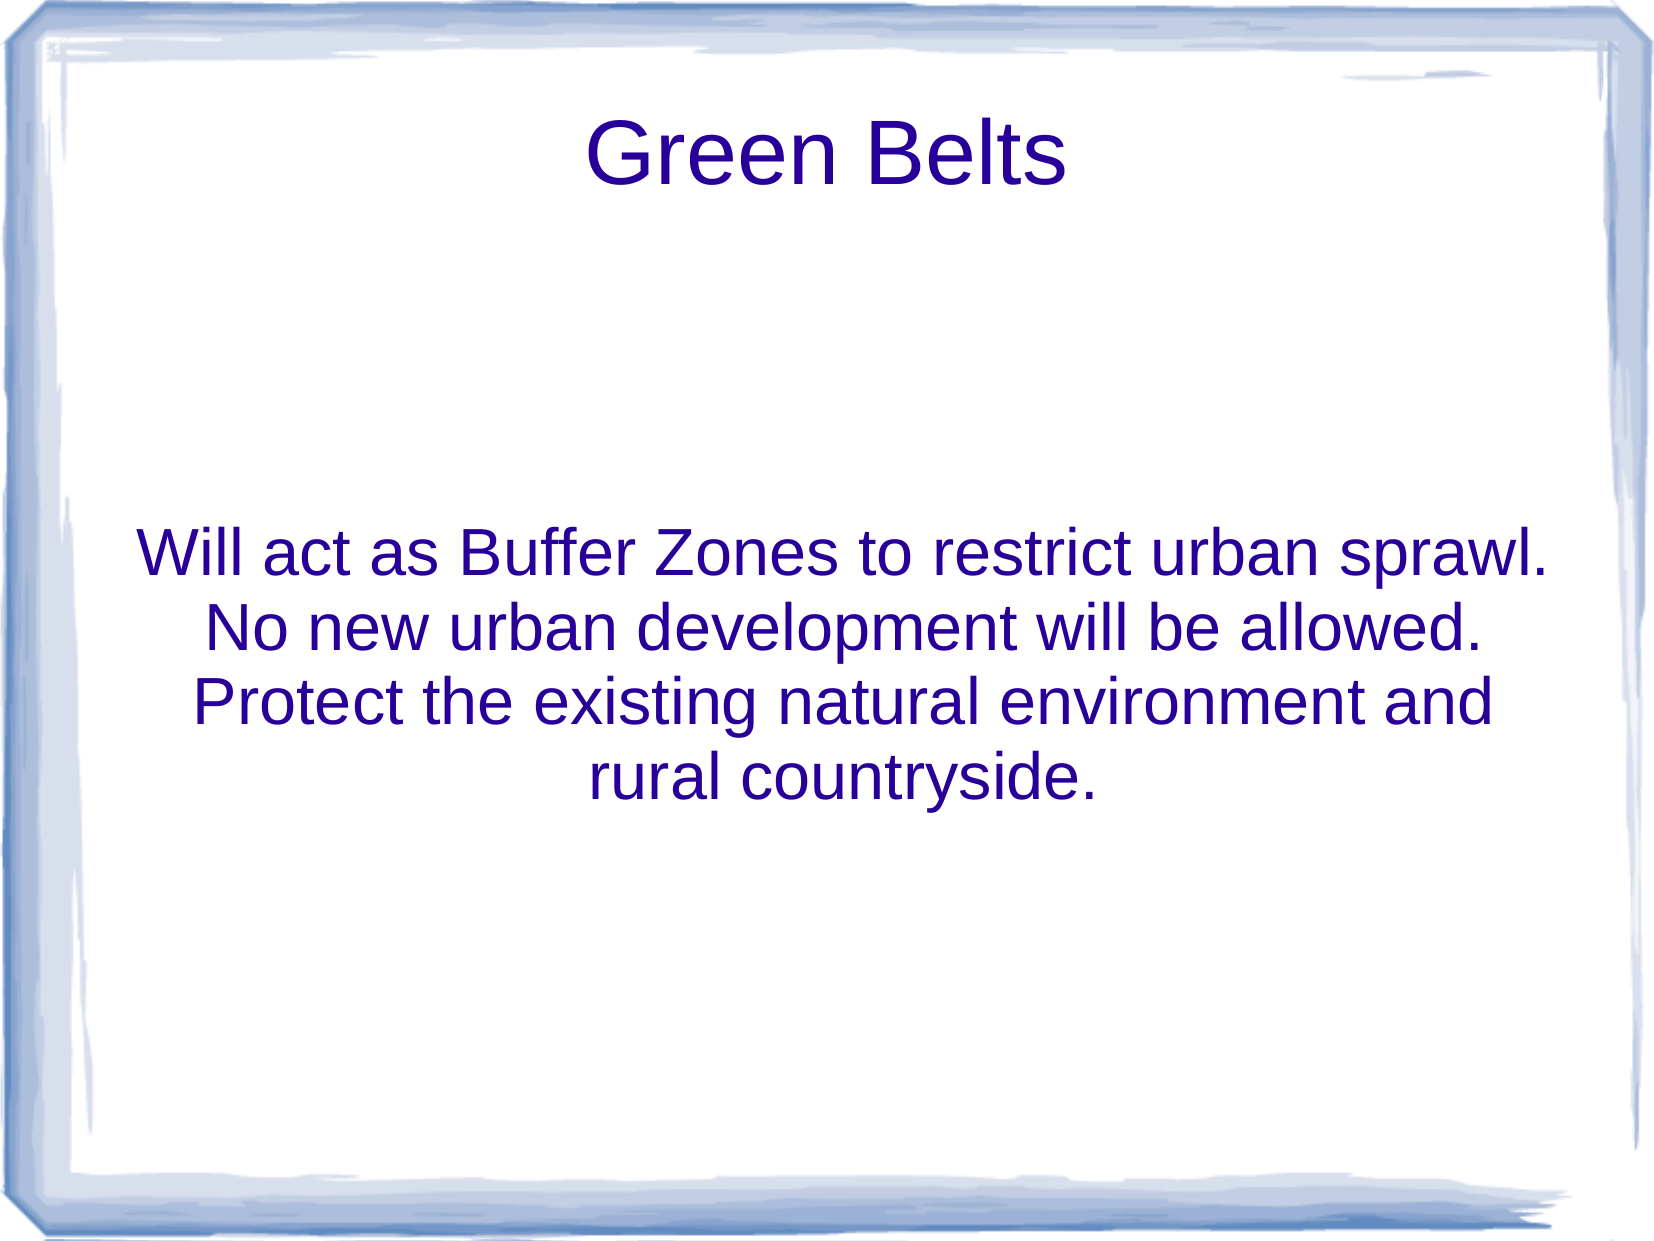

# Green Belts
Will act as Buffer Zones to restrict urban sprawl. No new urban development will be allowed. Protect the existing natural environment and rural countryside.